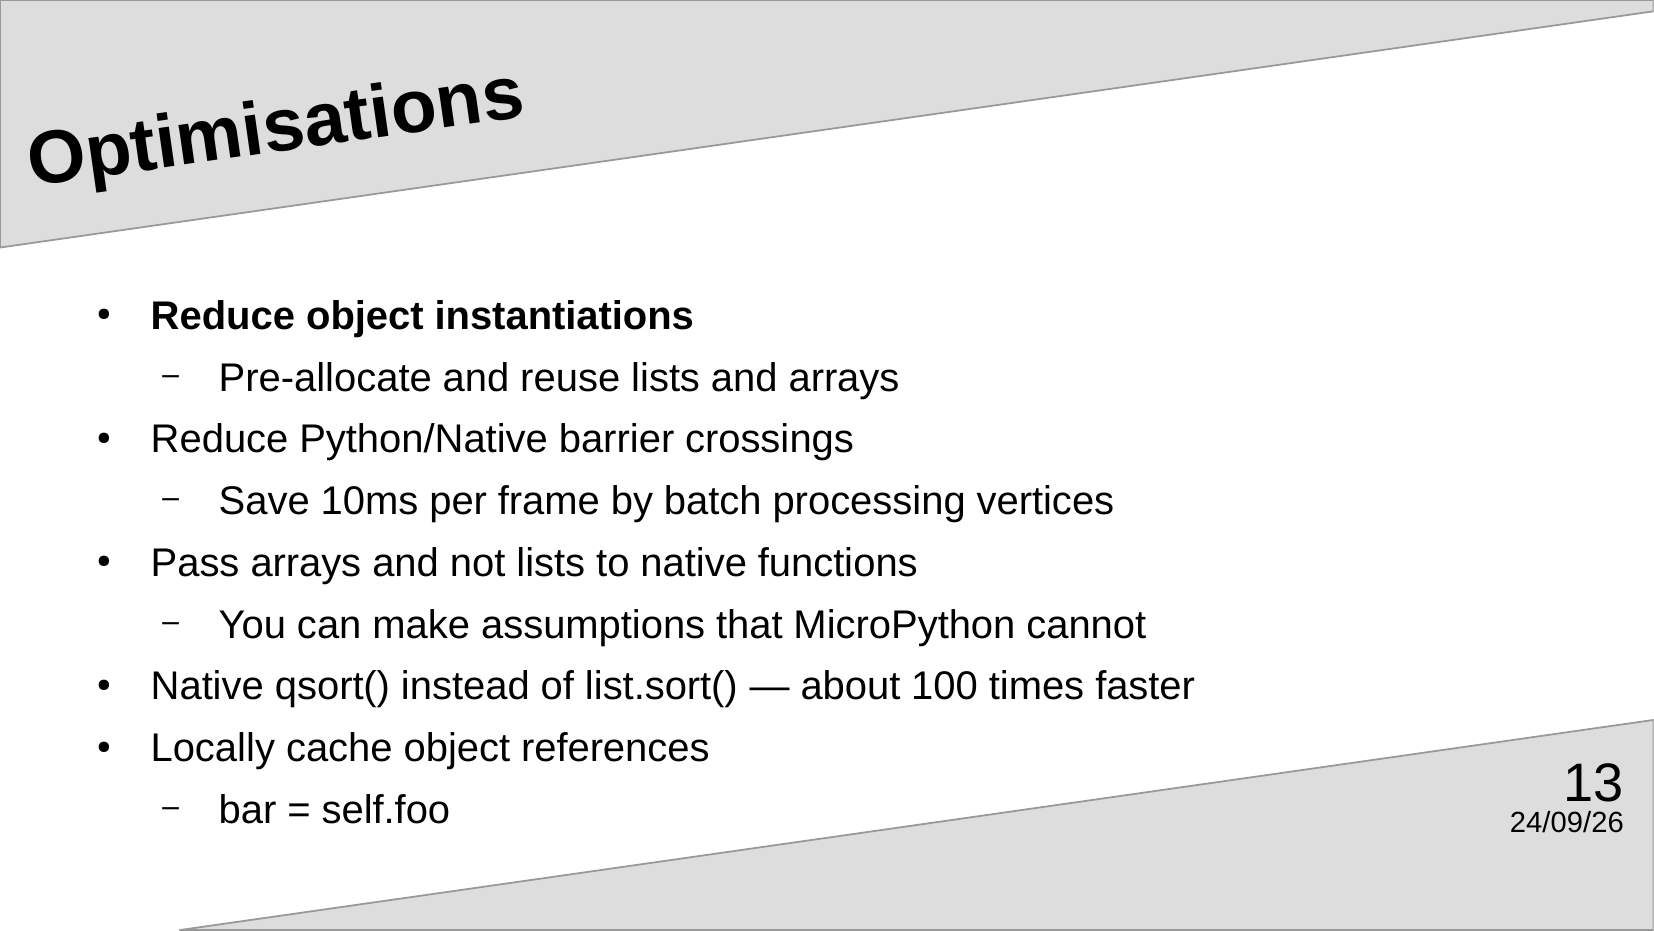

Optimisations
# Reduce object instantiations
Pre-allocate and reuse lists and arrays
Reduce Python/Native barrier crossings
Save 10ms per frame by batch processing vertices
Pass arrays and not lists to native functions
You can make assumptions that MicroPython cannot
Native qsort() instead of list.sort() ­— about 100 times faster
Locally cache object references
bar = self.foo
13